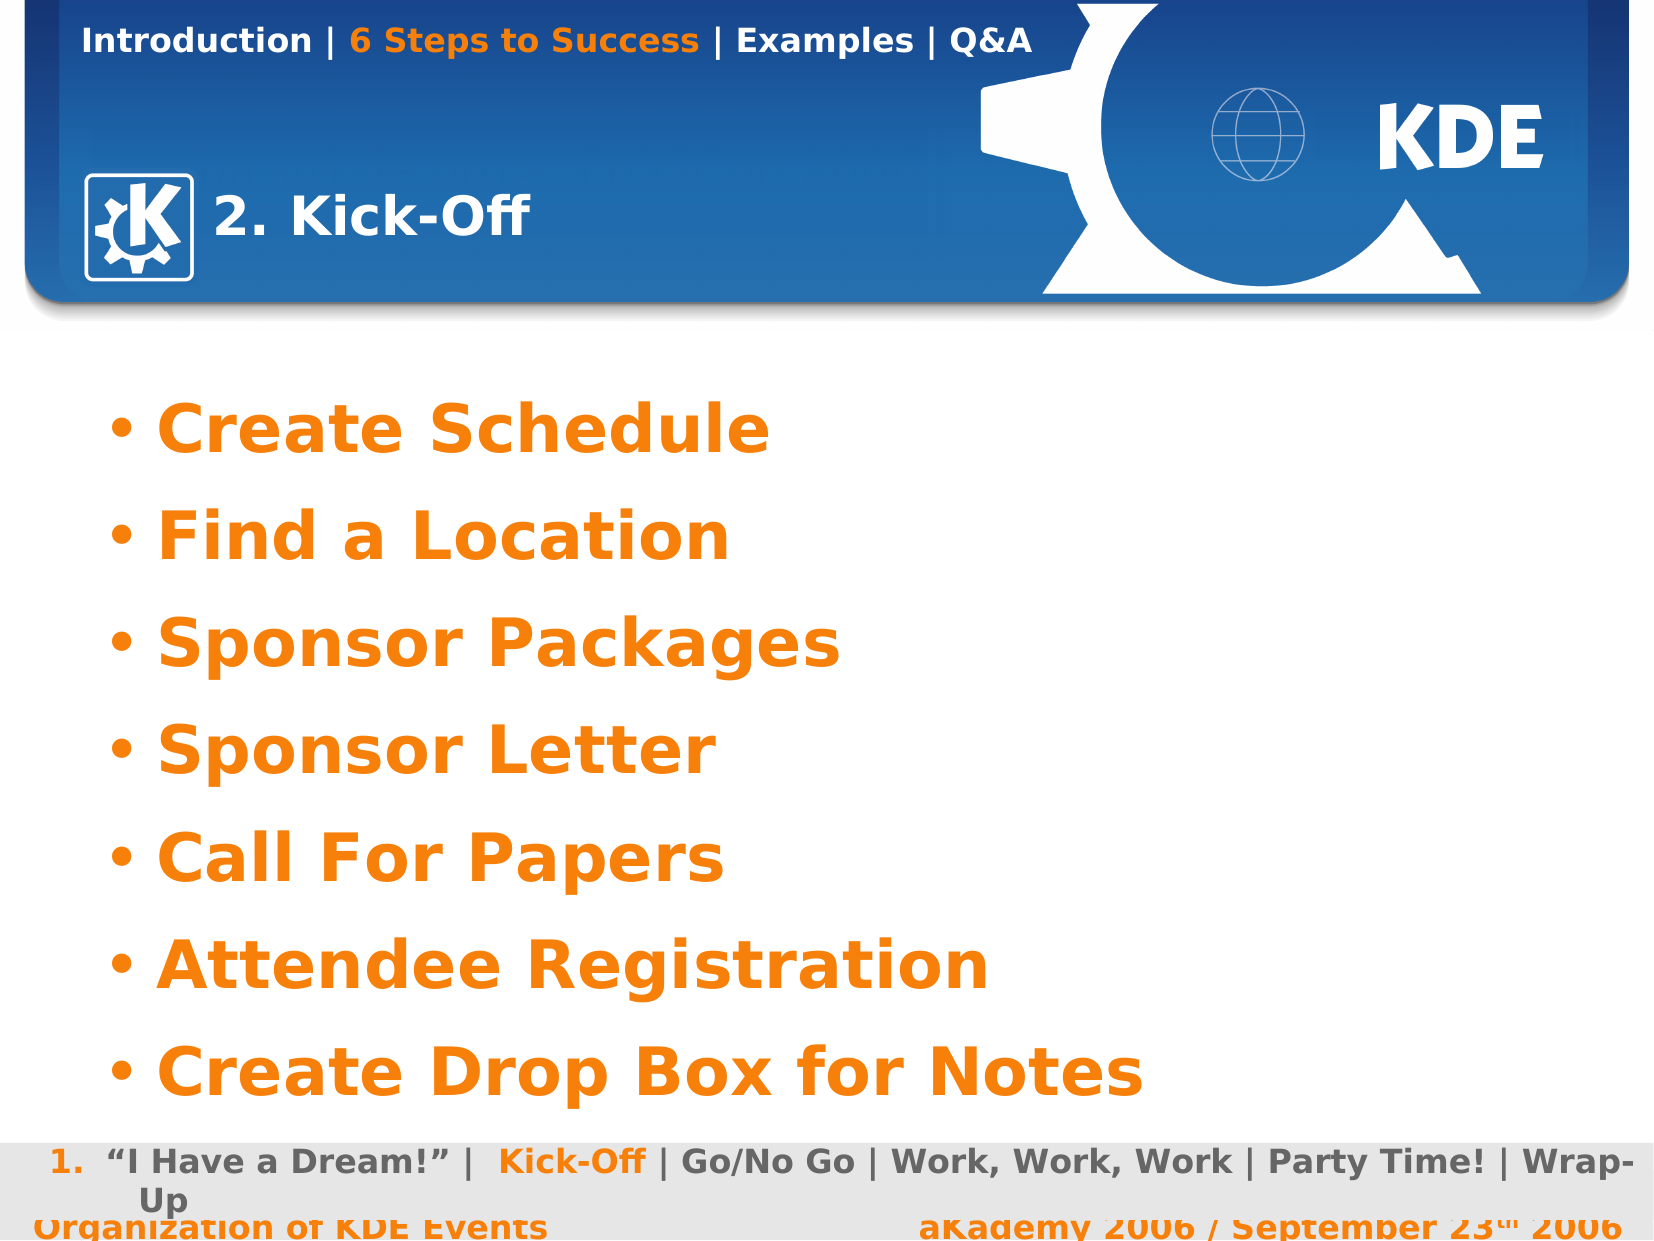

Introduction | 6 Steps to Success | Examples | Q&A
# 2. Kick-Off
Create Schedule
Find a Location
Sponsor Packages
Sponsor Letter
Call For Papers
Attendee Registration
Create Drop Box for Notes
 “I Have a Dream!” | Kick-Off | Go/No Go | Work, Work, Work | Party Time! | Wrap-Up